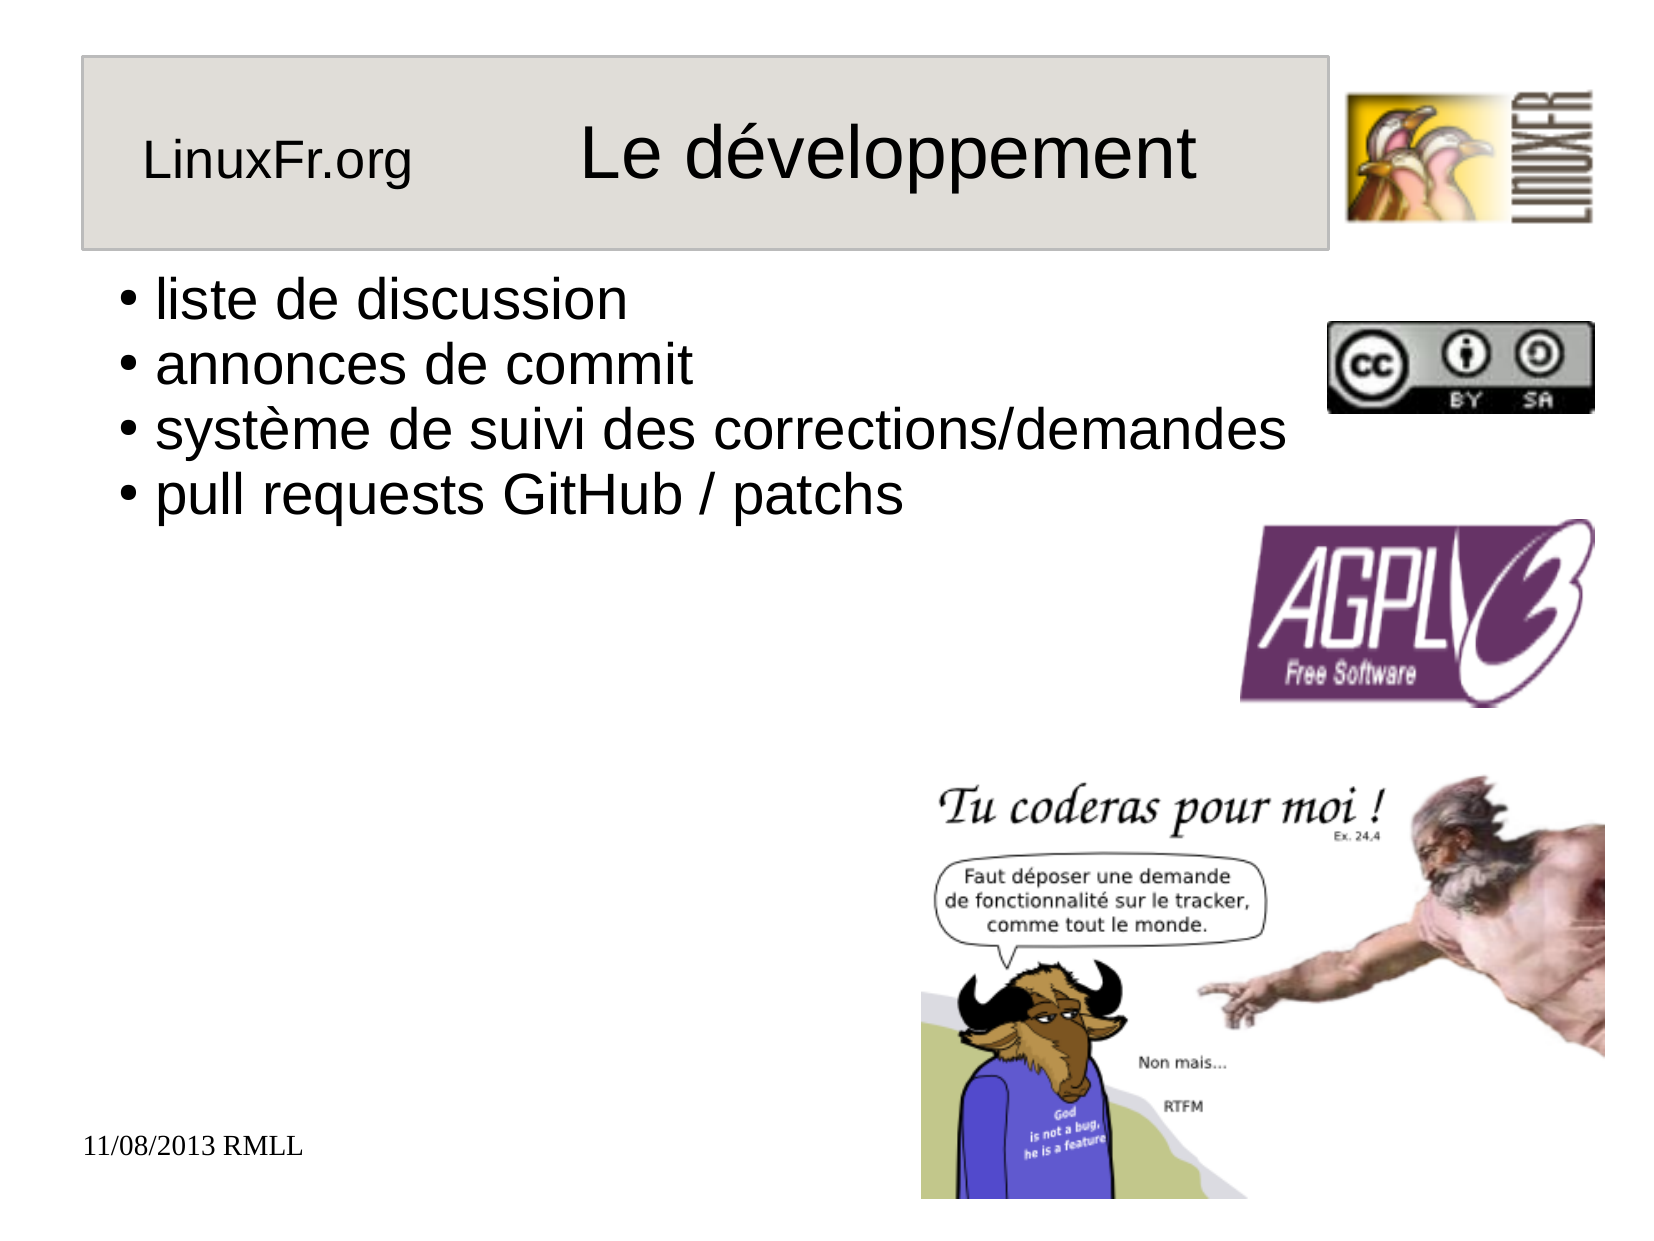

# LinuxFr.org Le développement
 liste de discussion
 annonces de commit
 système de suivi des corrections/demandes
 pull requests GitHub / patchs